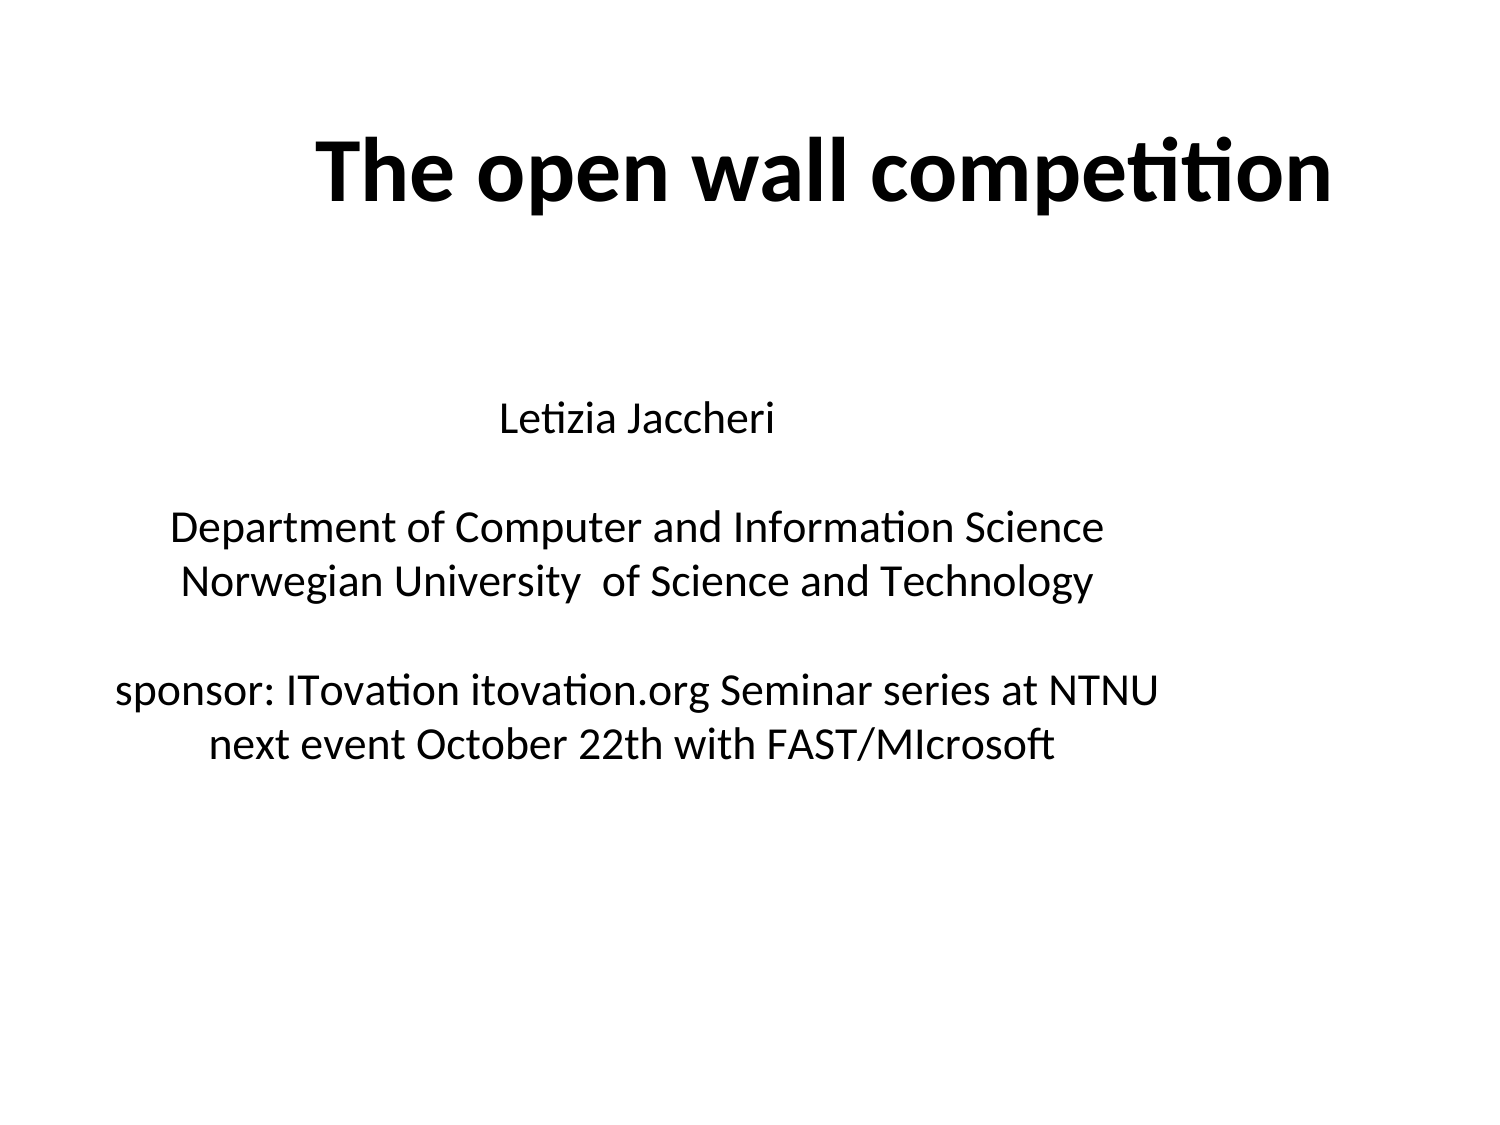

The open wall competition
Letizia Jaccheri
Department of Computer and Information Science
‏Norwegian University of Science and Technology
sponsor: ITovation itovation.org Seminar series at NTNU
next event October 22th with FAST/MIcrosoft